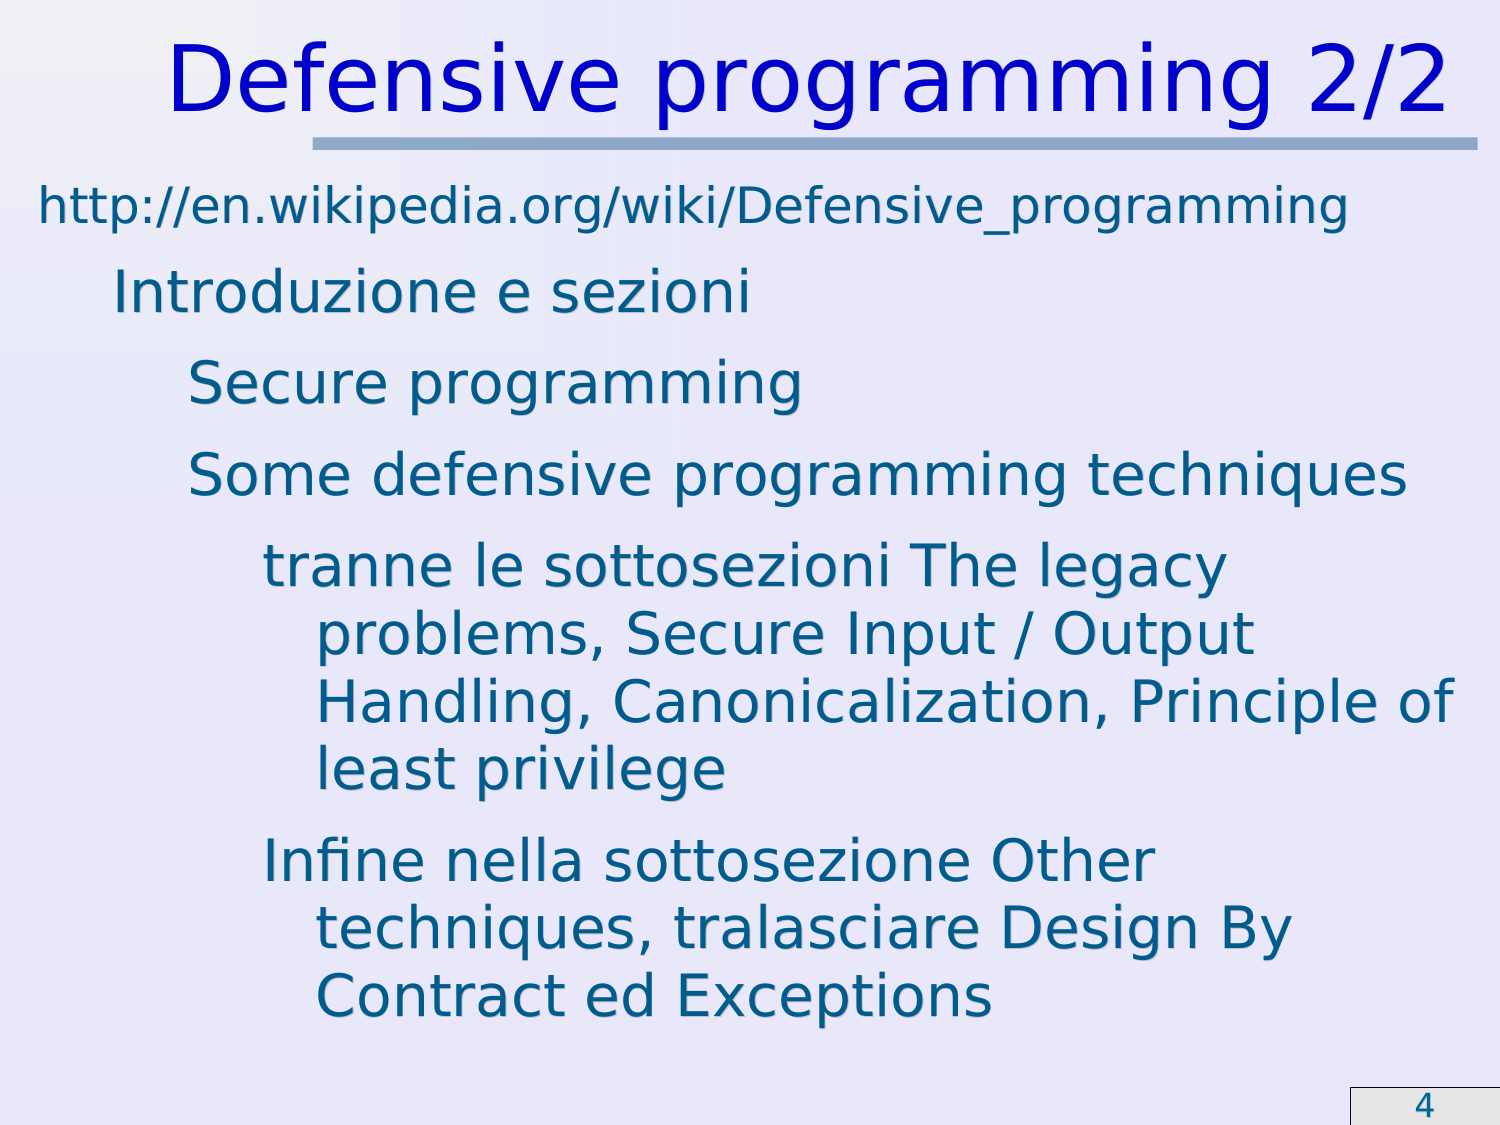

# Defensive programming 2/2
http://en.wikipedia.org/wiki/Defensive_programming
Introduzione e sezioni
Secure programming
Some defensive programming techniques
tranne le sottosezioni The legacy problems, Secure Input / Output Handling, Canonicalization, Principle of least privilege
Infine nella sottosezione Other techniques, tralasciare Design By Contract ed Exceptions